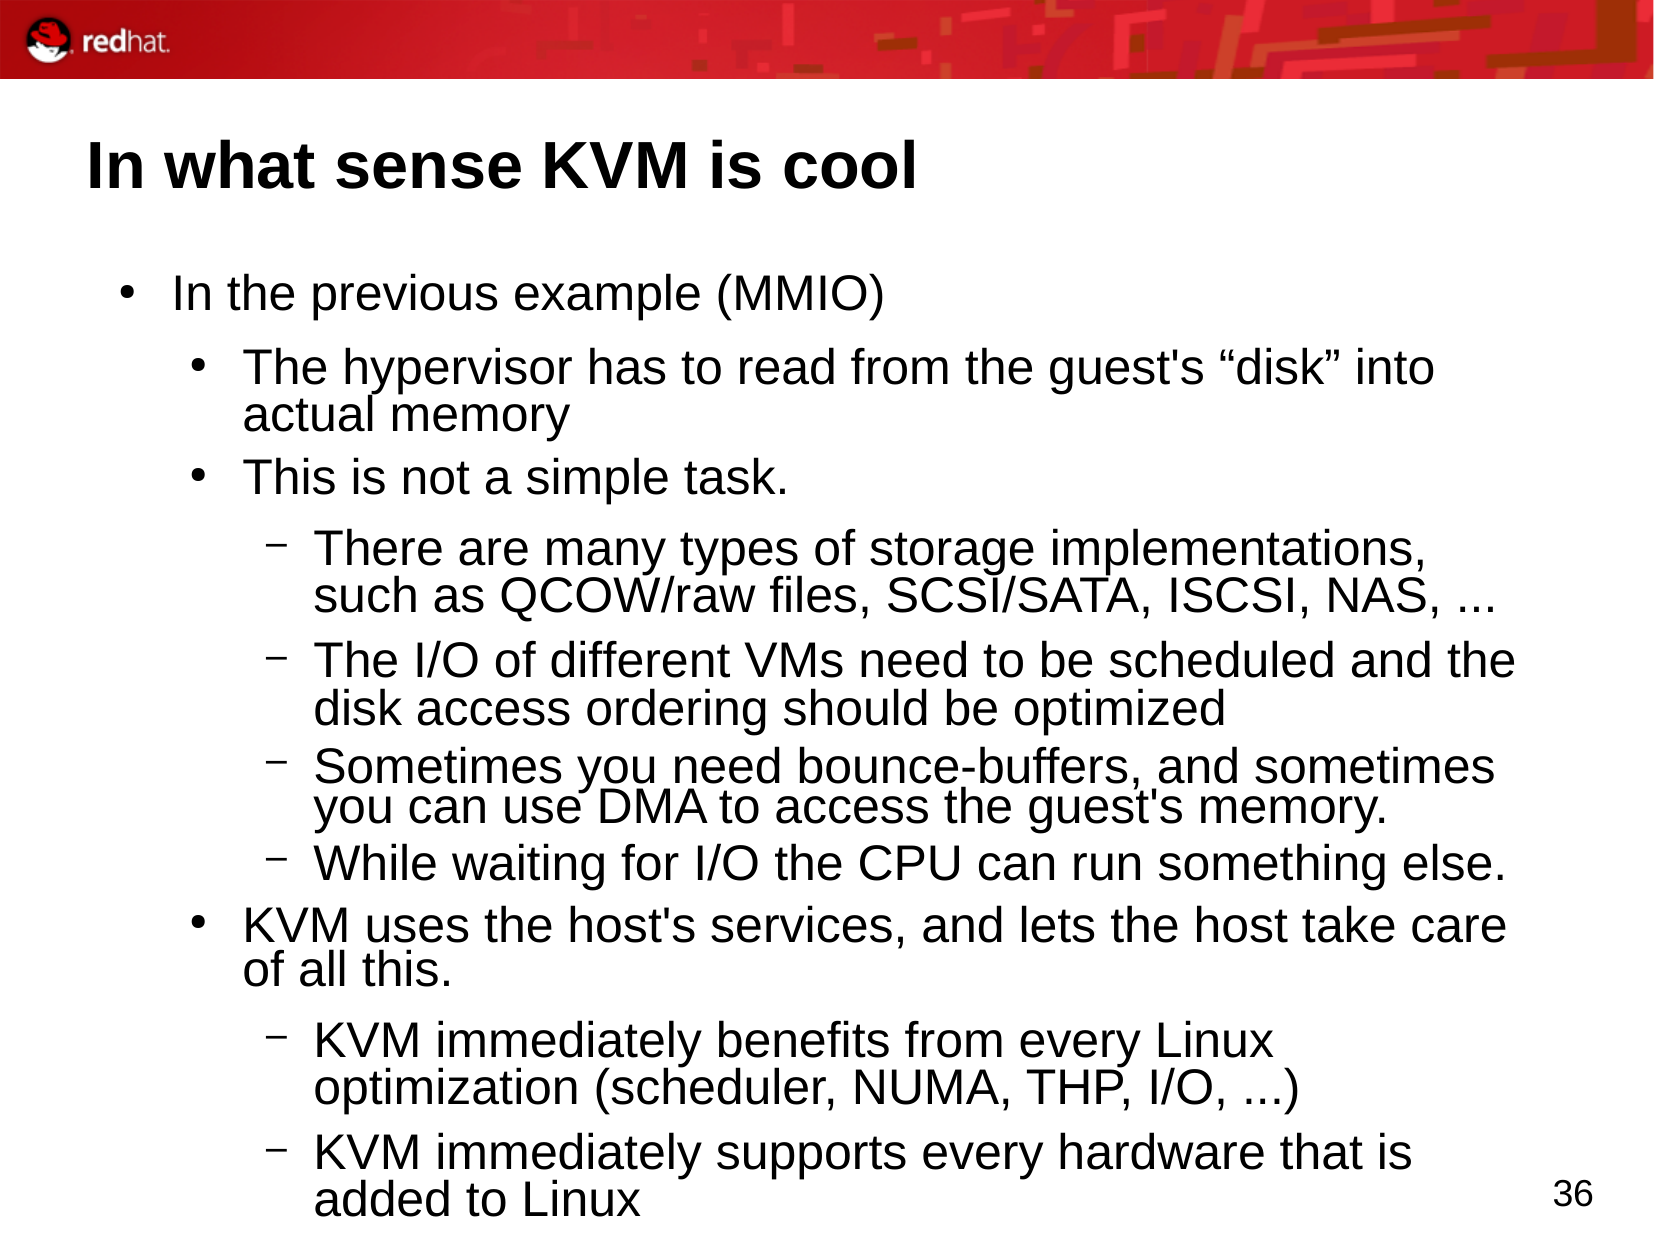

# In what sense KVM is cool
In the previous example (MMIO)
The hypervisor has to read from the guest's “disk” into actual memory
This is not a simple task.
There are many types of storage implementations, such as QCOW/raw files, SCSI/SATA, ISCSI, NAS, ...
The I/O of different VMs need to be scheduled and the disk access ordering should be optimized
Sometimes you need bounce-buffers, and sometimes you can use DMA to access the guest's memory.
While waiting for I/O the CPU can run something else.
KVM uses the host's services, and lets the host take care of all this.
KVM immediately benefits from every Linux optimization (scheduler, NUMA, THP, I/O, ...)
KVM immediately supports every hardware that is added to Linux